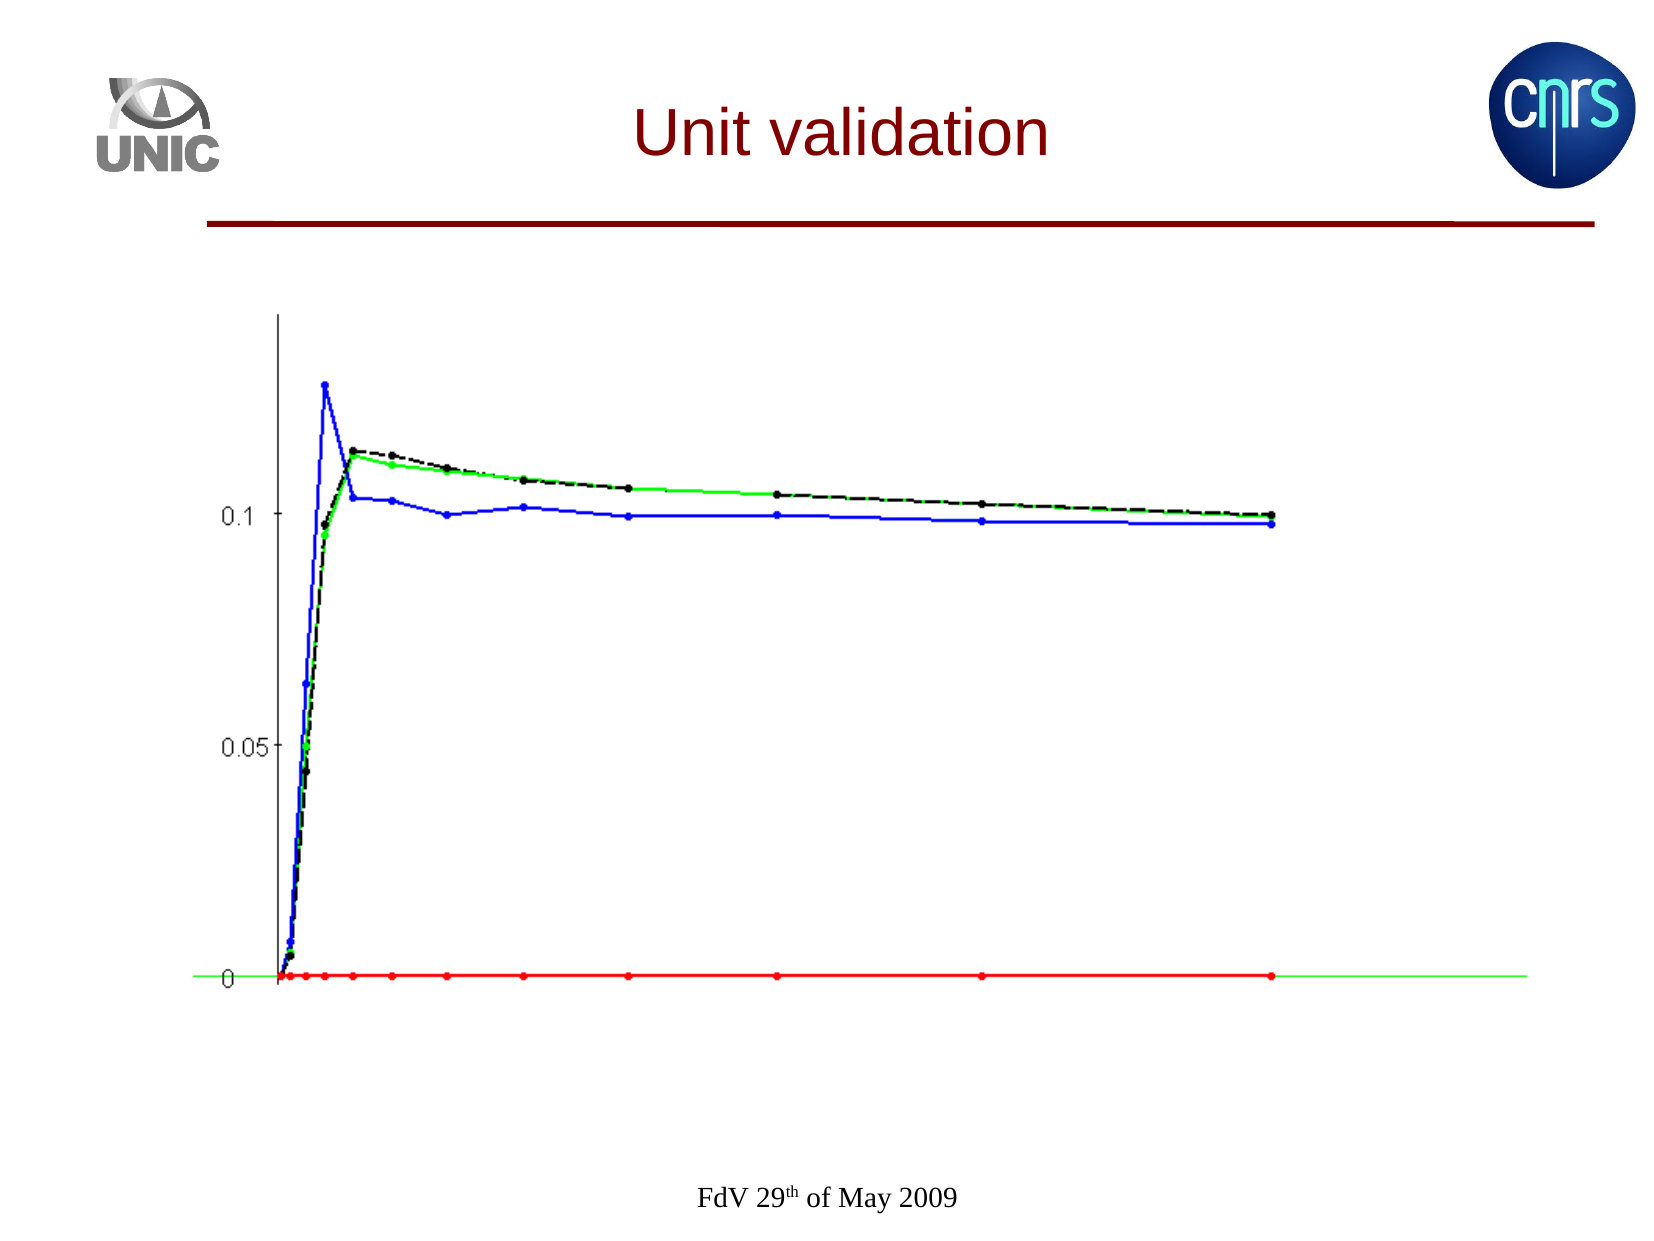

Unit validation
FdV 29th of May 2009